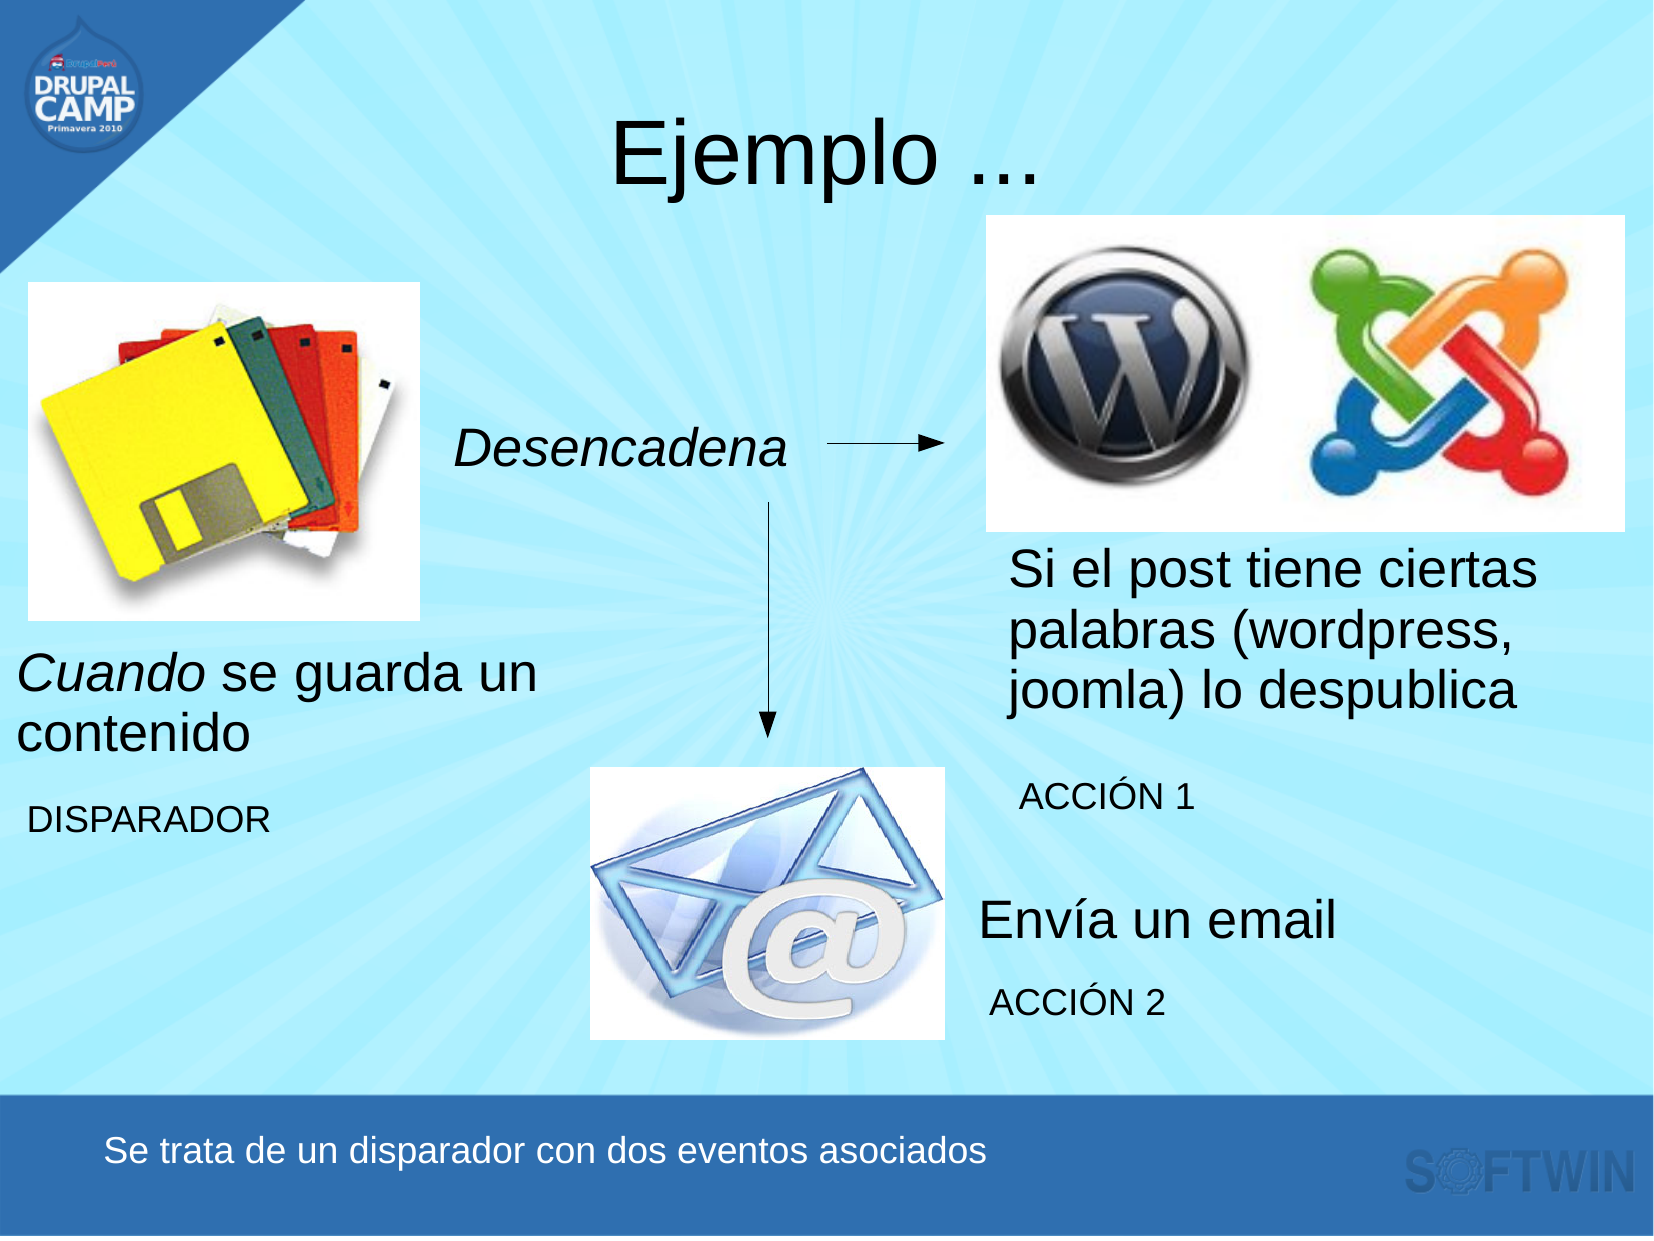

# Ejemplo ...
Desencadena
Si el post tiene ciertas palabras (wordpress, joomla) lo despublica
Cuando se guarda un contenido
ACCIÓN 1
DISPARADOR
Envía un email
ACCIÓN 2
Se trata de un disparador con dos eventos asociados